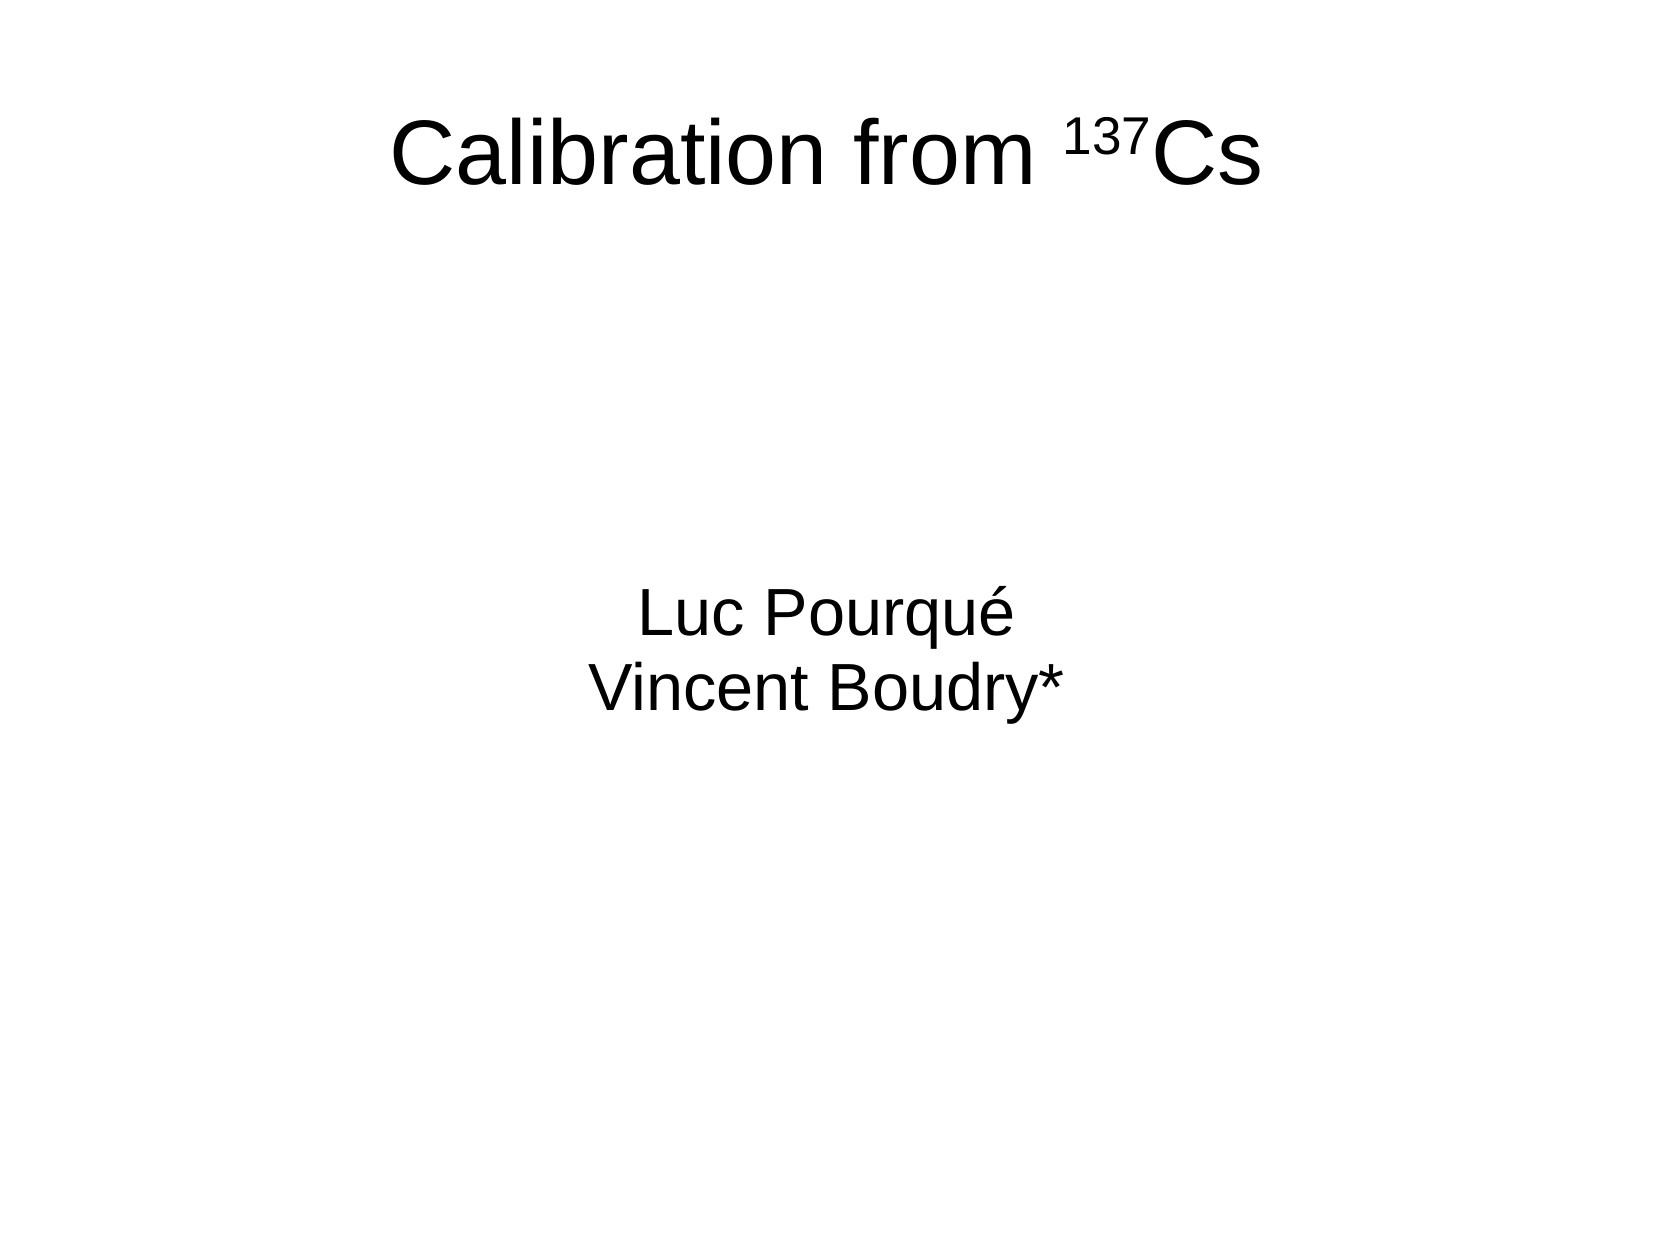

# Calibration from 137Cs
Luc Pourqué
Vincent Boudry*